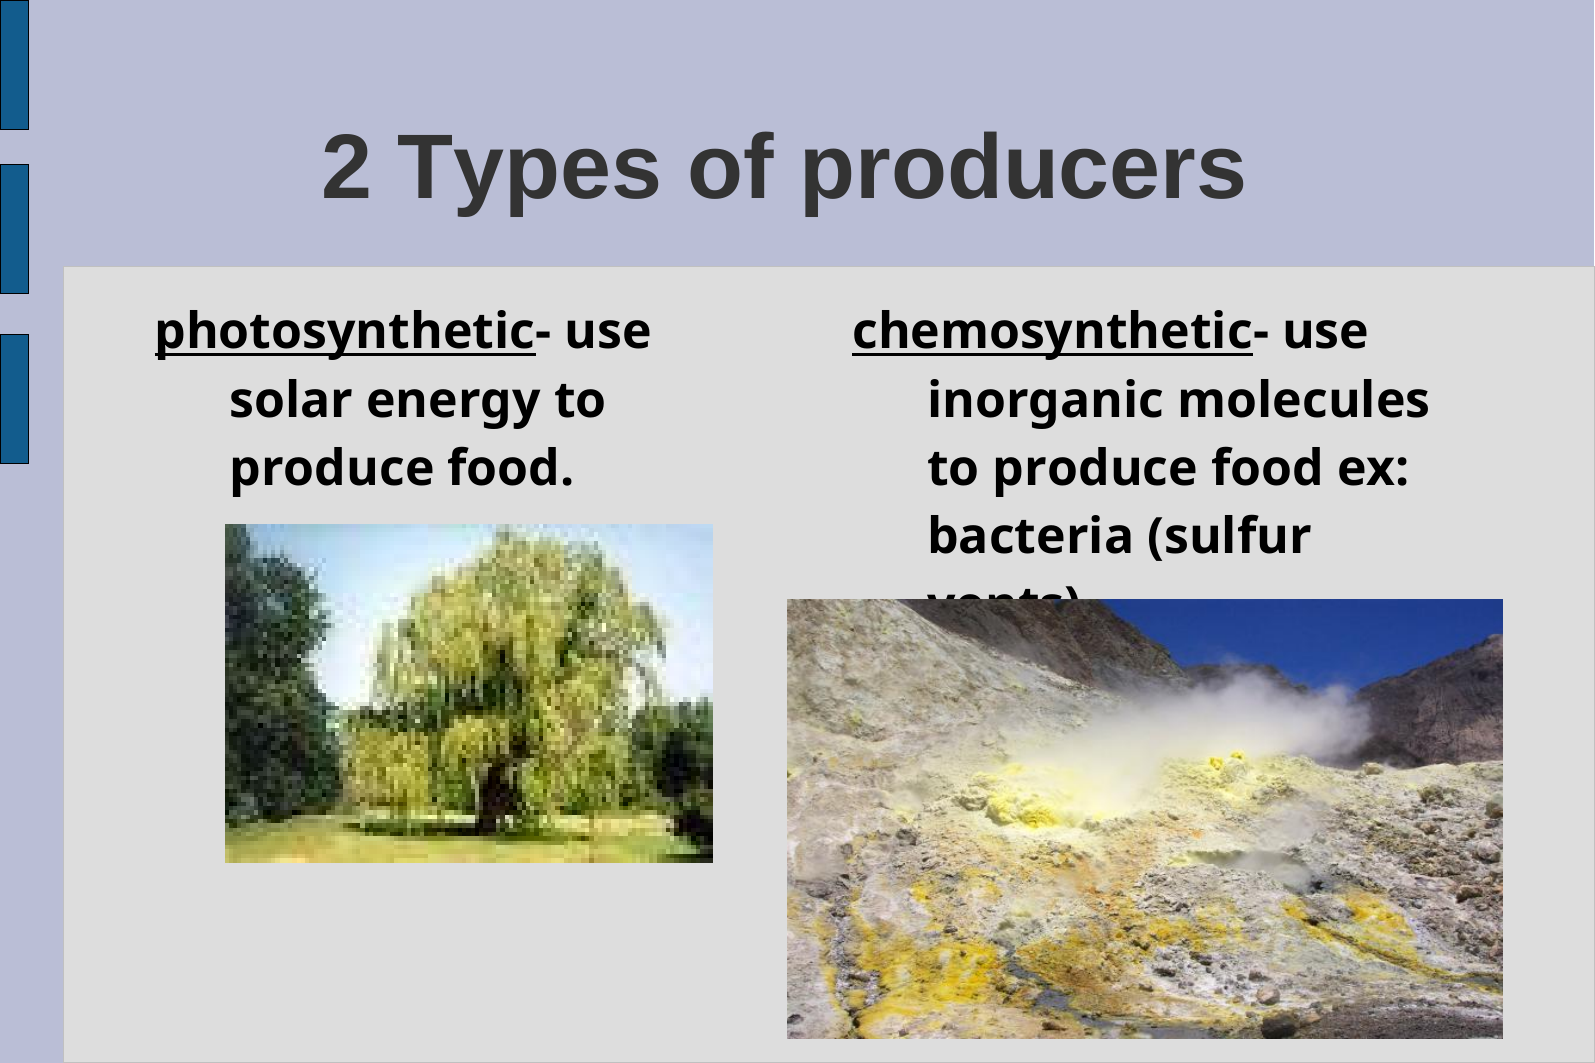

# 2 Types of producers
photosynthetic- use solar energy to produce food.
chemosynthetic- use inorganic molecules to produce food ex: bacteria (sulfur vents)